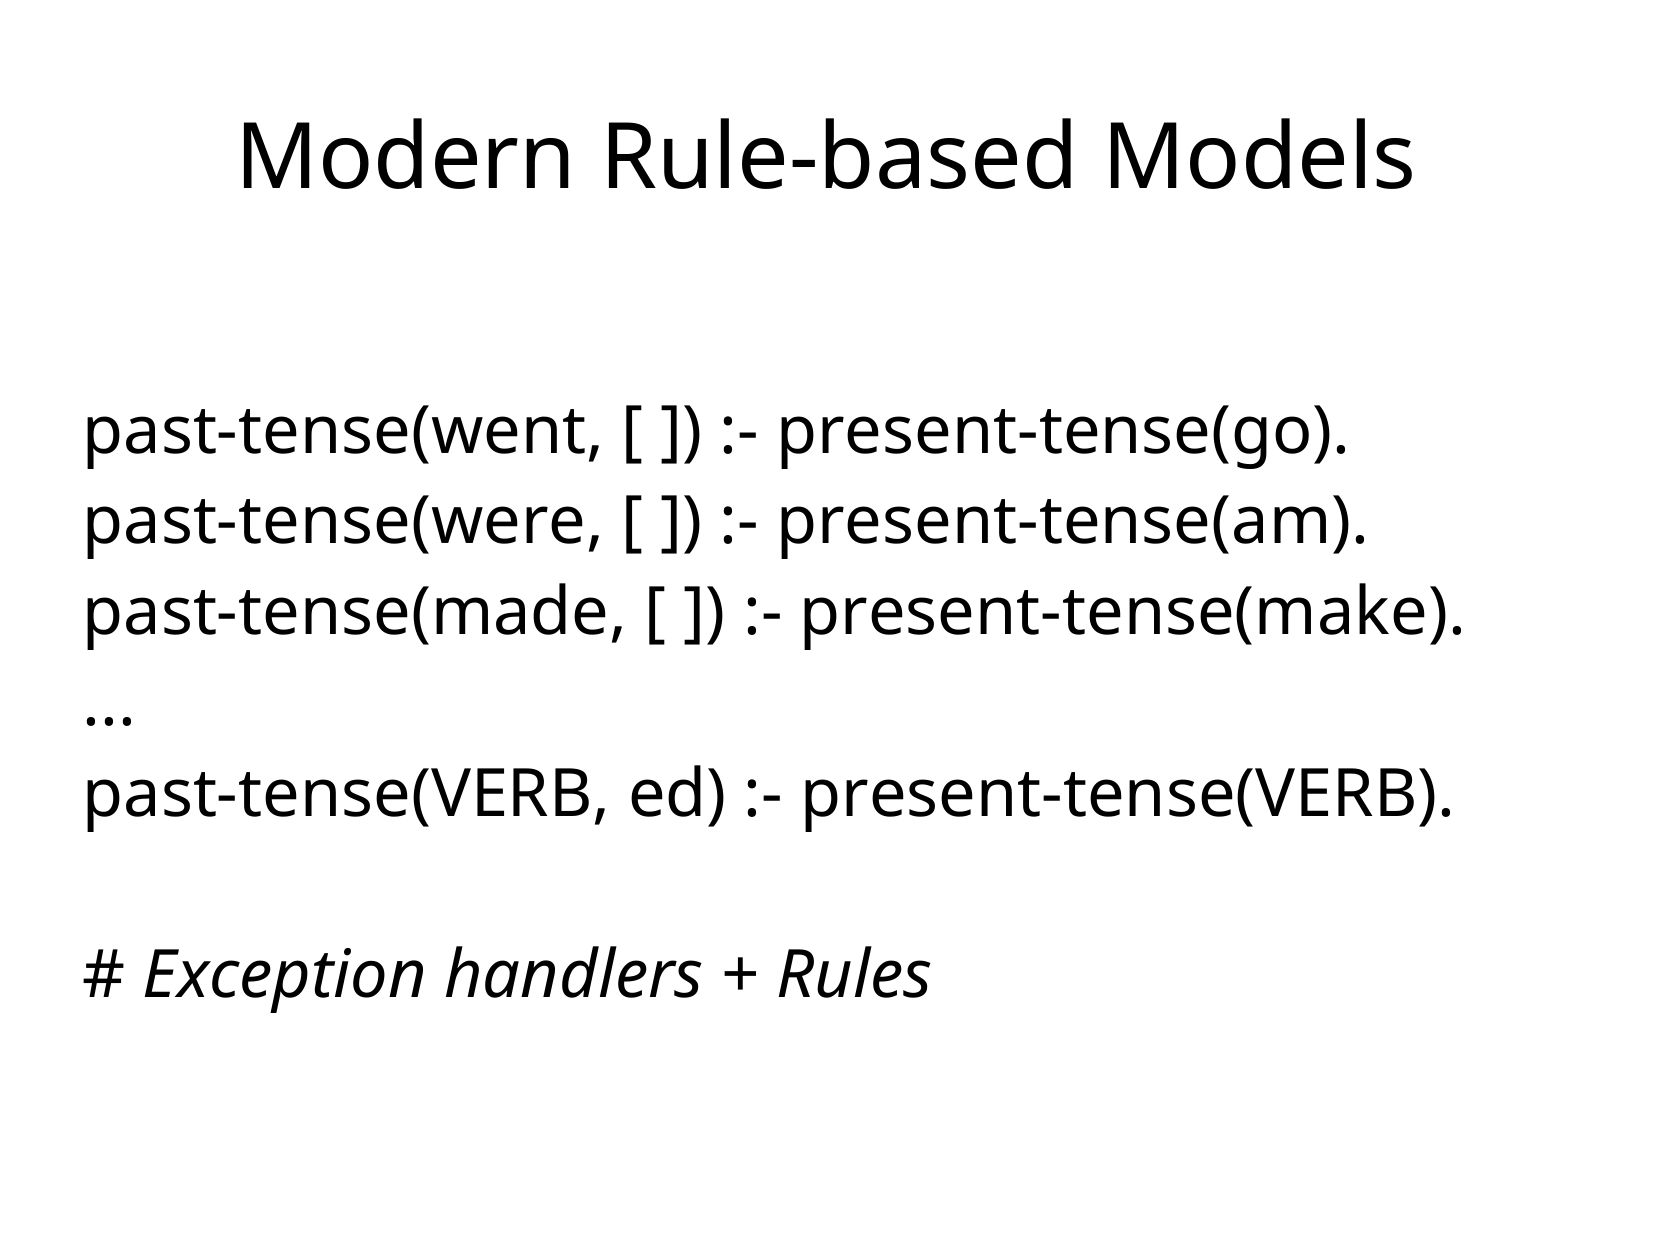

# Modern Rule-based Models
past-tense(went, [ ]) :- present-tense(go).
past-tense(were, [ ]) :- present-tense(am).
past-tense(made, [ ]) :- present-tense(make).
...
past-tense(VERB, ed) :- present-tense(VERB).
# Exception handlers + Rules